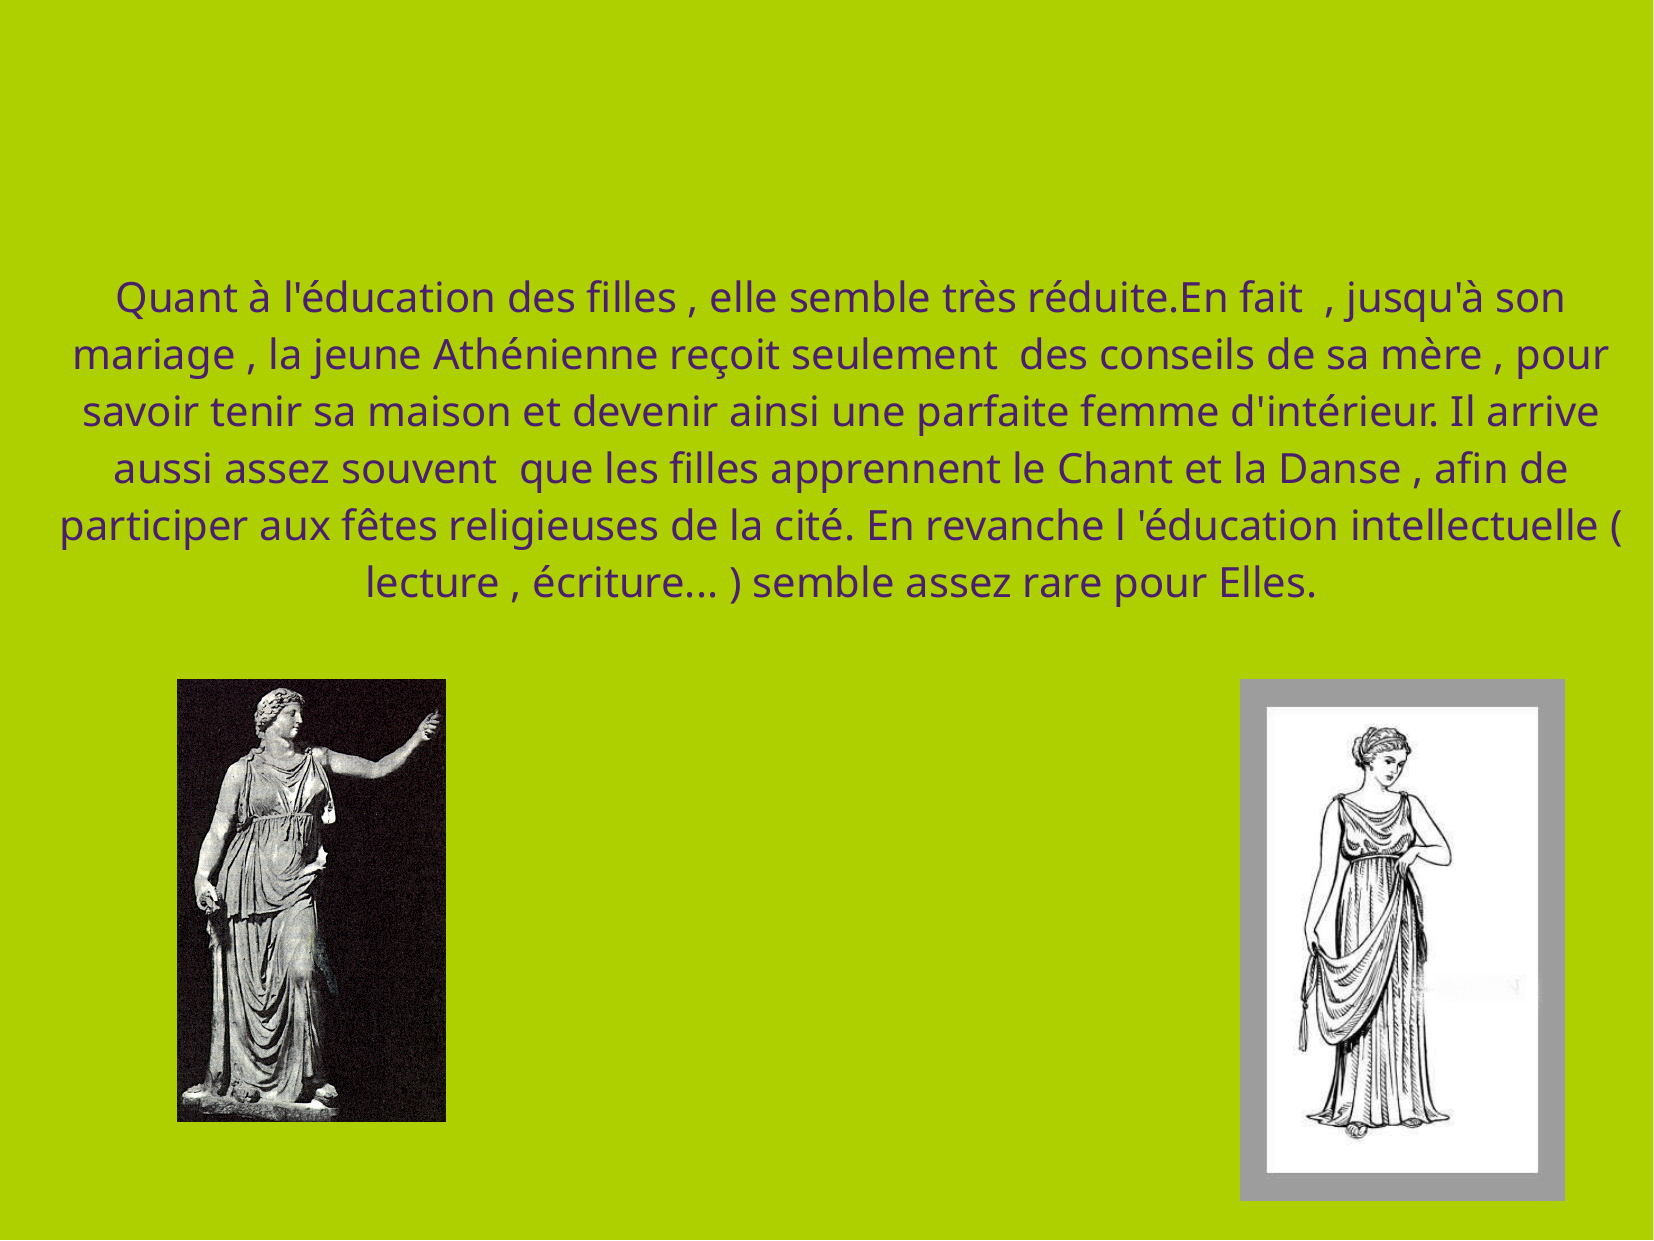

Quant à l'éducation des filles , elle semble très réduite.En fait , jusqu'à son mariage , la jeune Athénienne reçoit seulement des conseils de sa mère , pour savoir tenir sa maison et devenir ainsi une parfaite femme d'intérieur. Il arrive aussi assez souvent que les filles apprennent le Chant et la Danse , afin de participer aux fêtes religieuses de la cité. En revanche l 'éducation intellectuelle ( lecture , écriture... ) semble assez rare pour Elles.